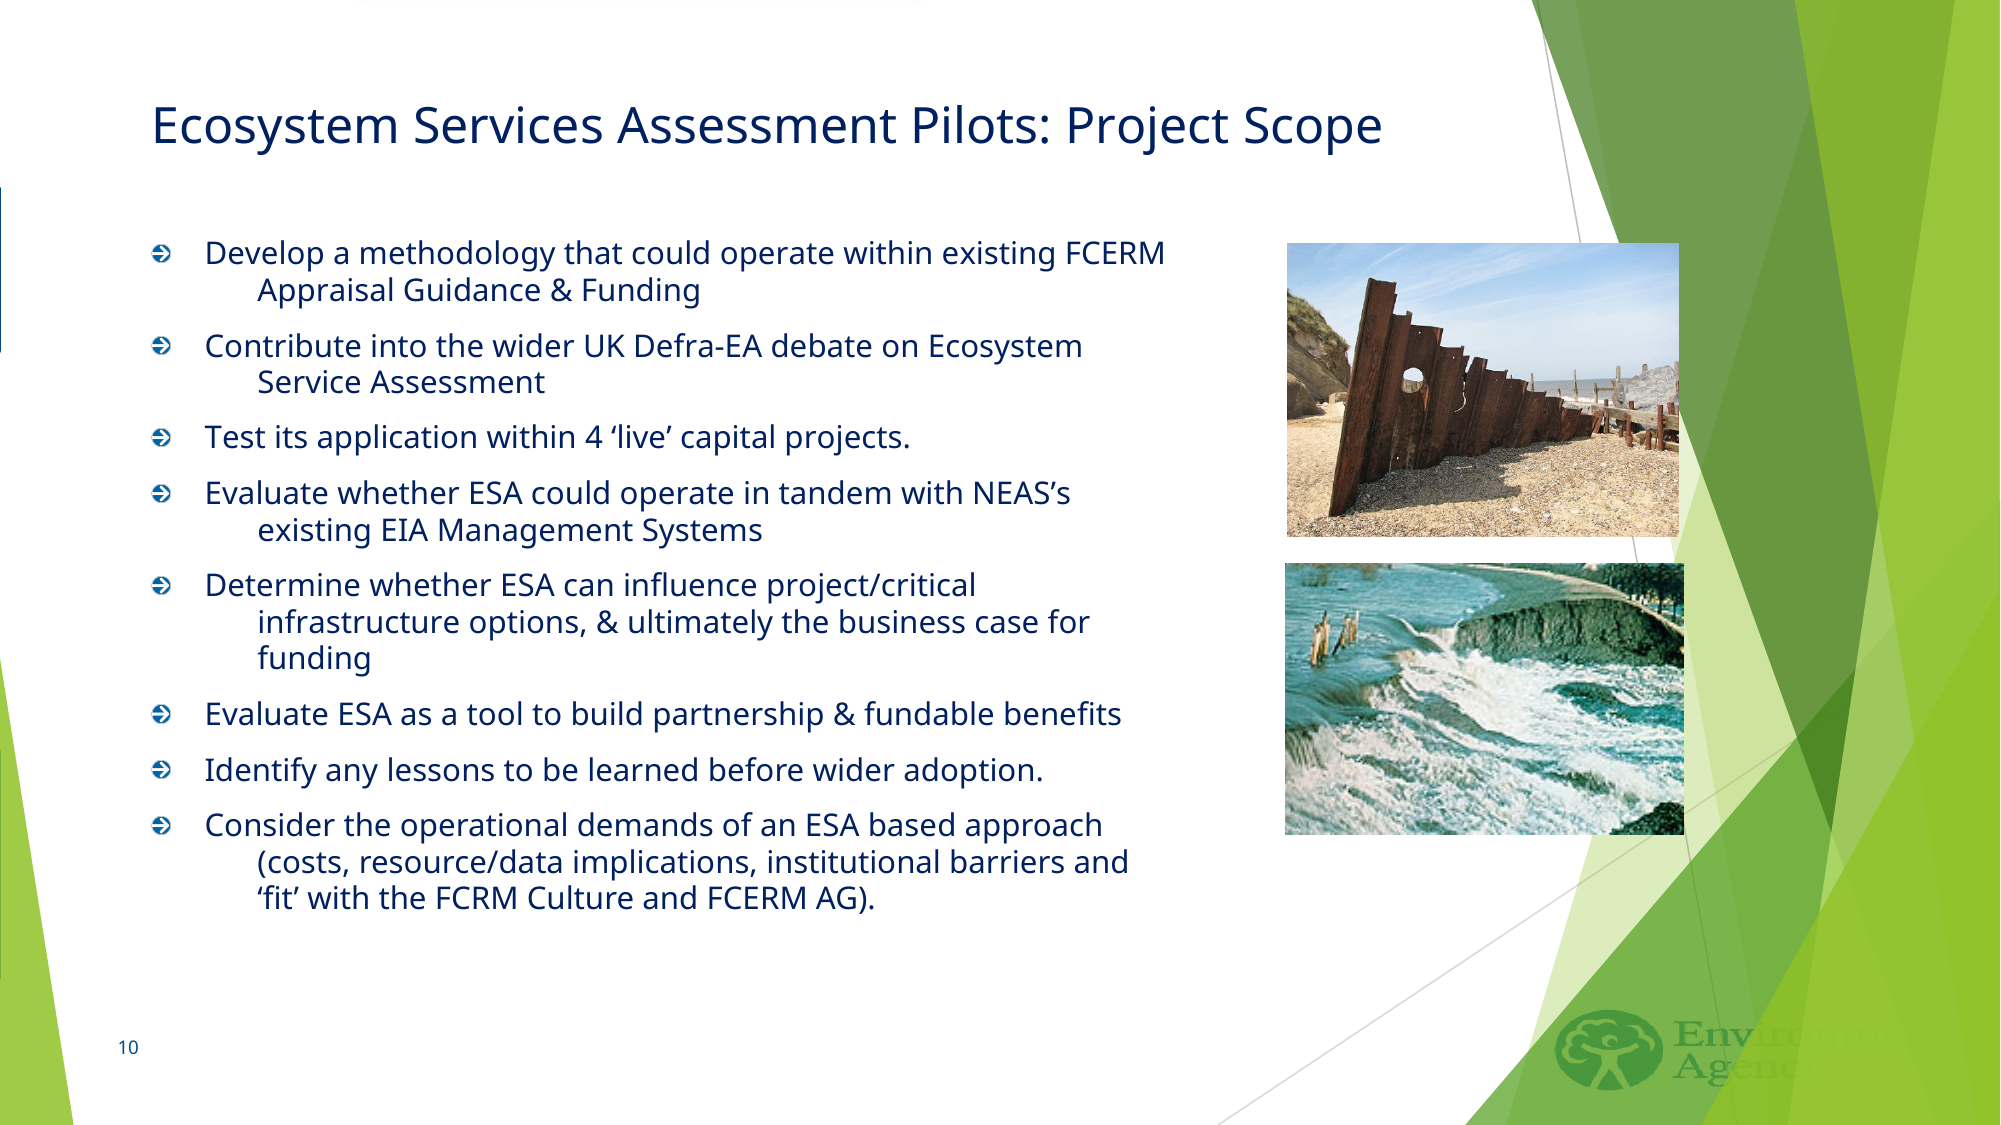

# Ecosystem Services Assessment Pilots: Project Scope
Develop a methodology that could operate within existing FCERM Appraisal Guidance & Funding
Contribute into the wider UK Defra-EA debate on Ecosystem Service Assessment
Test its application within 4 ‘live’ capital projects.
Evaluate whether ESA could operate in tandem with NEAS’s existing EIA Management Systems
Determine whether ESA can influence project/critical infrastructure options, & ultimately the business case for funding
Evaluate ESA as a tool to build partnership & fundable benefits
Identify any lessons to be learned before wider adoption.
Consider the operational demands of an ESA based approach (costs, resource/data implications, institutional barriers and ‘fit’ with the FCRM Culture and FCERM AG).